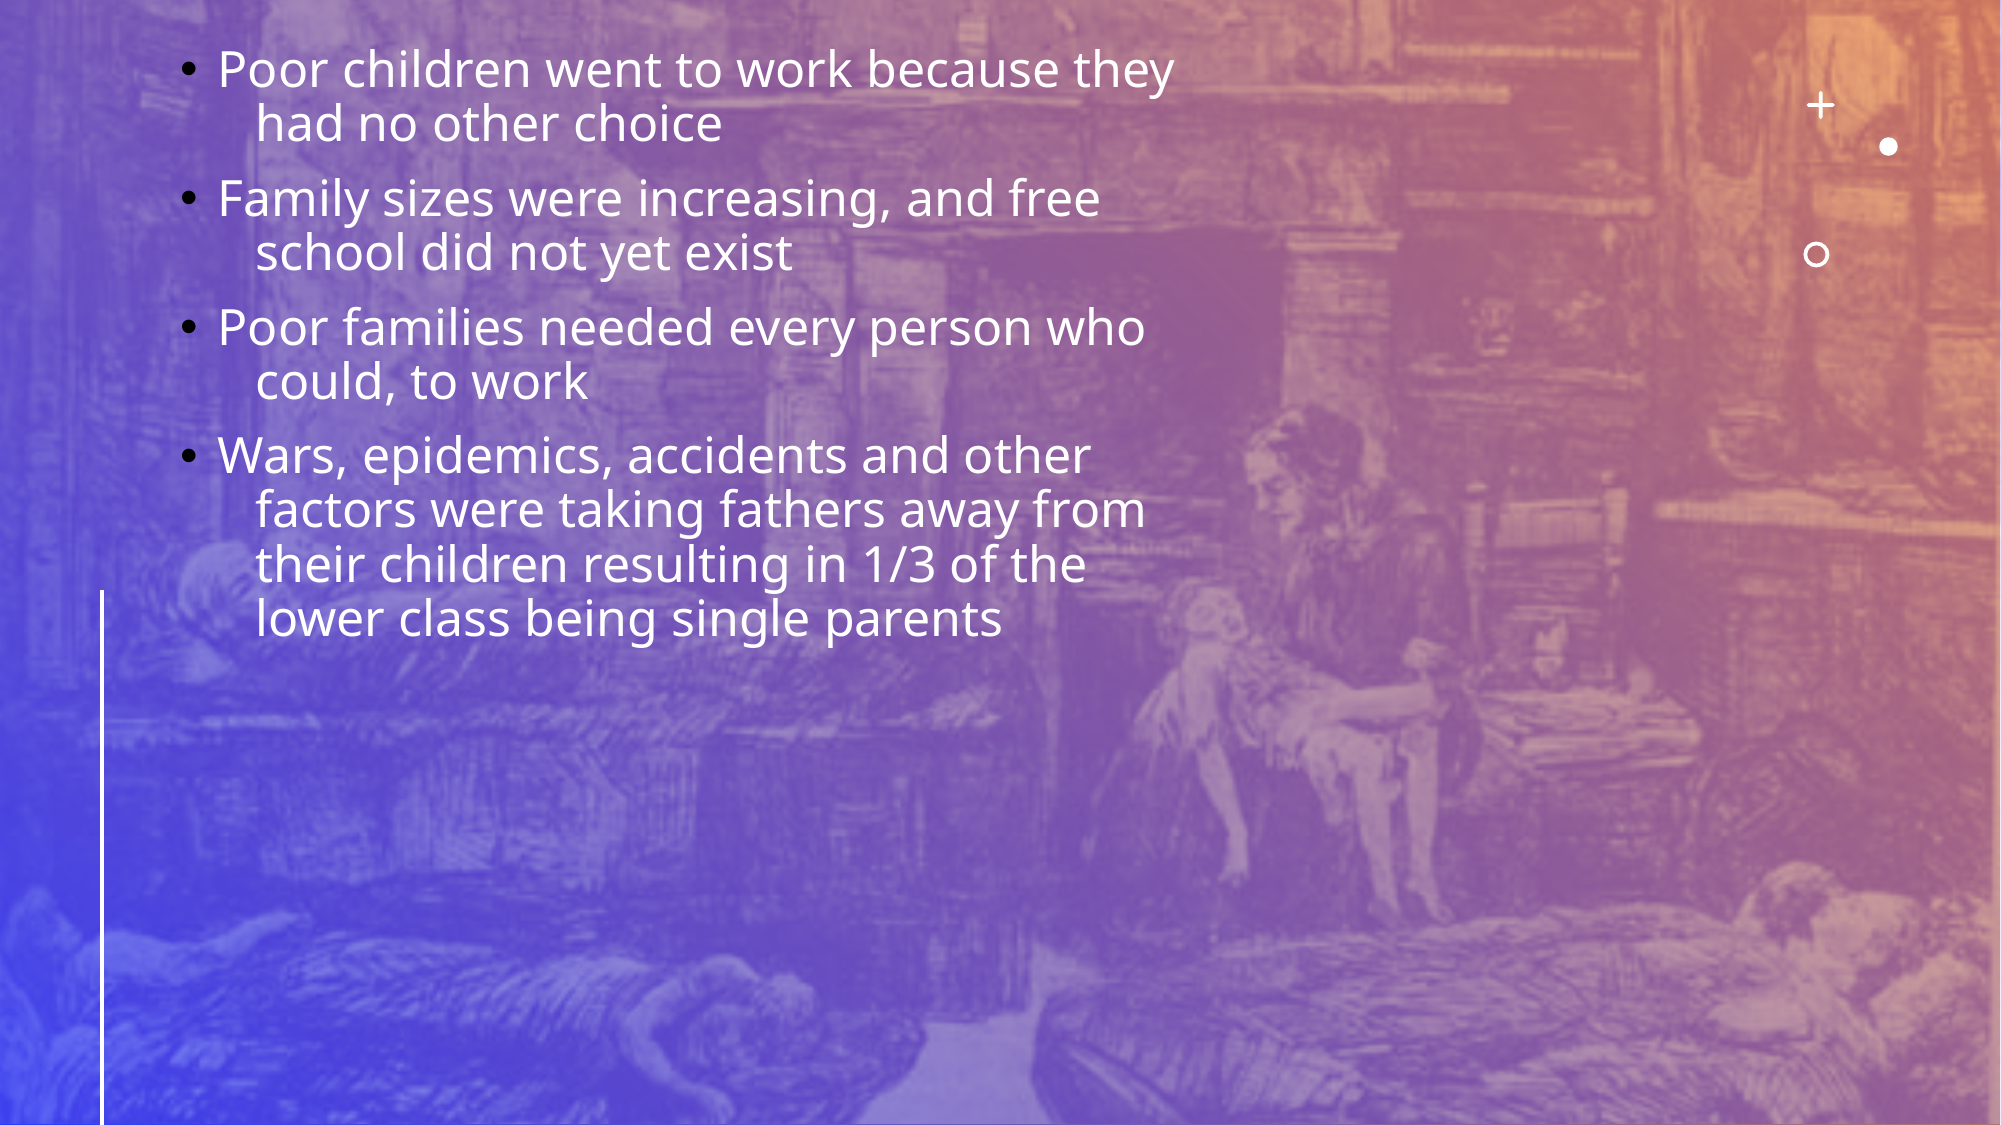

# Poor children went to work because they had no other choice
Family sizes were increasing, and free school did not yet exist
Poor families needed every person who could, to work
Wars, epidemics, accidents and other factors were taking fathers away from their children resulting in 1/3 of the lower class being single parents